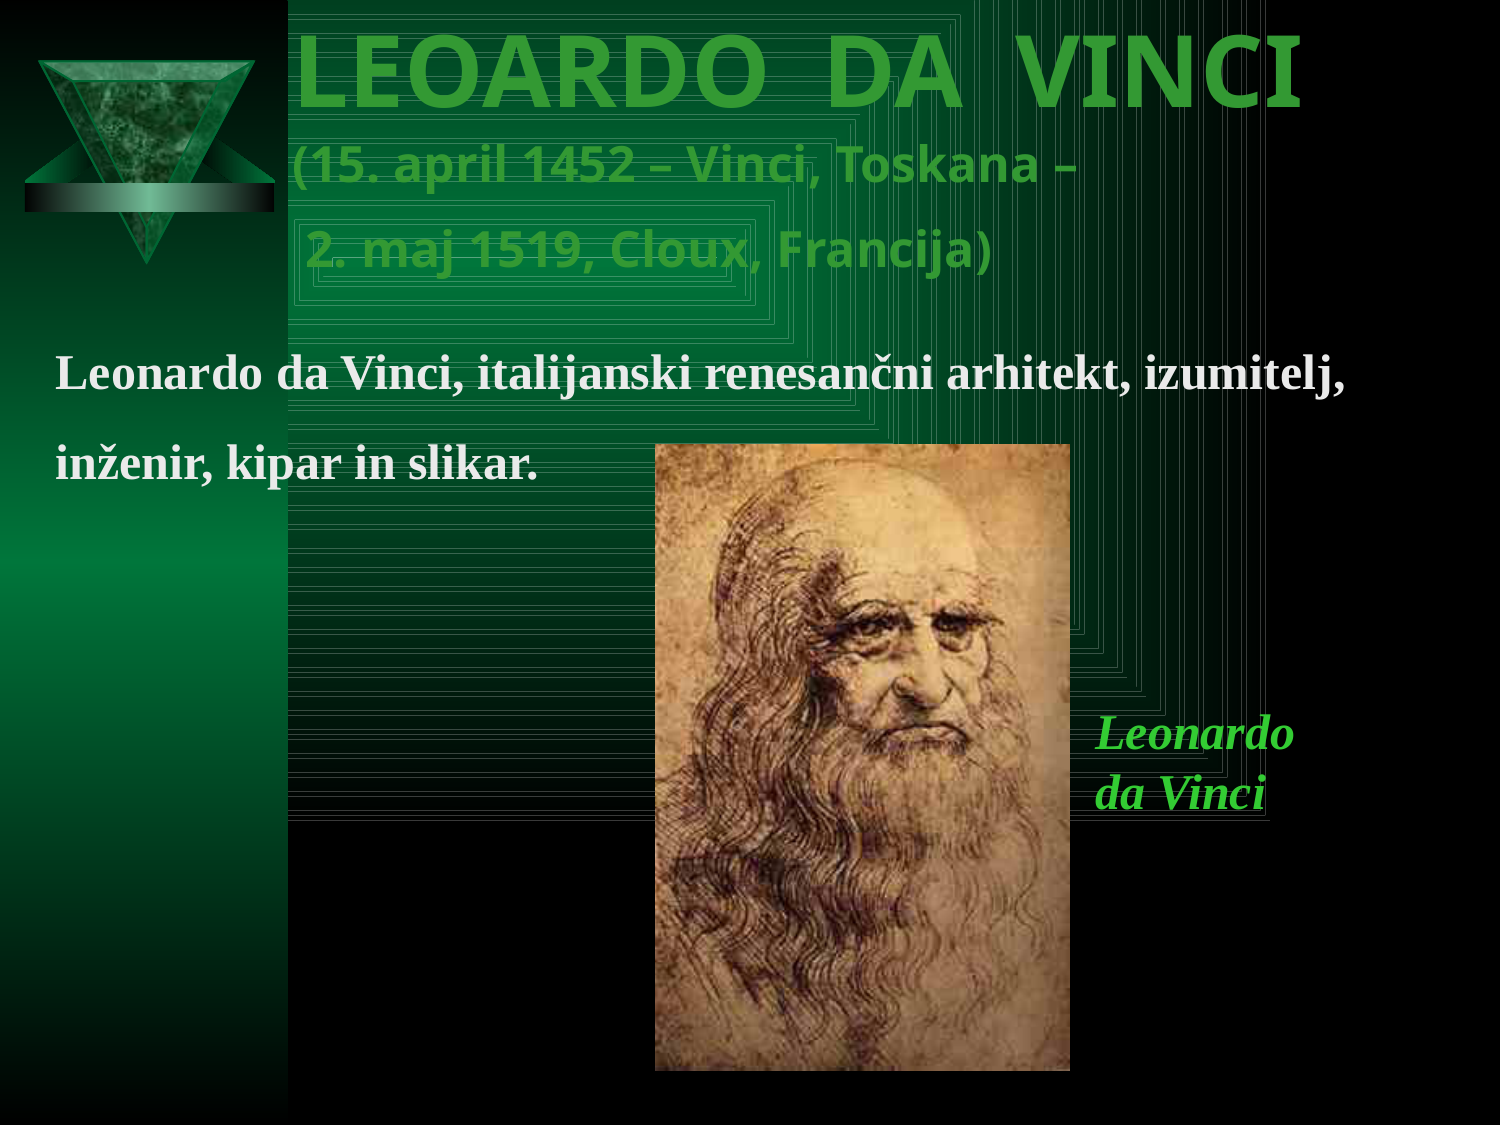

LEOARDO DA VINCI
(15. april 1452 – Vinci, Toskana –
 2. maj 1519, Cloux, Francija)
Leonardo da Vinci, italijanski renesančni arhitekt, izumitelj, inženir, kipar in slikar.
Leonardo da Vinci